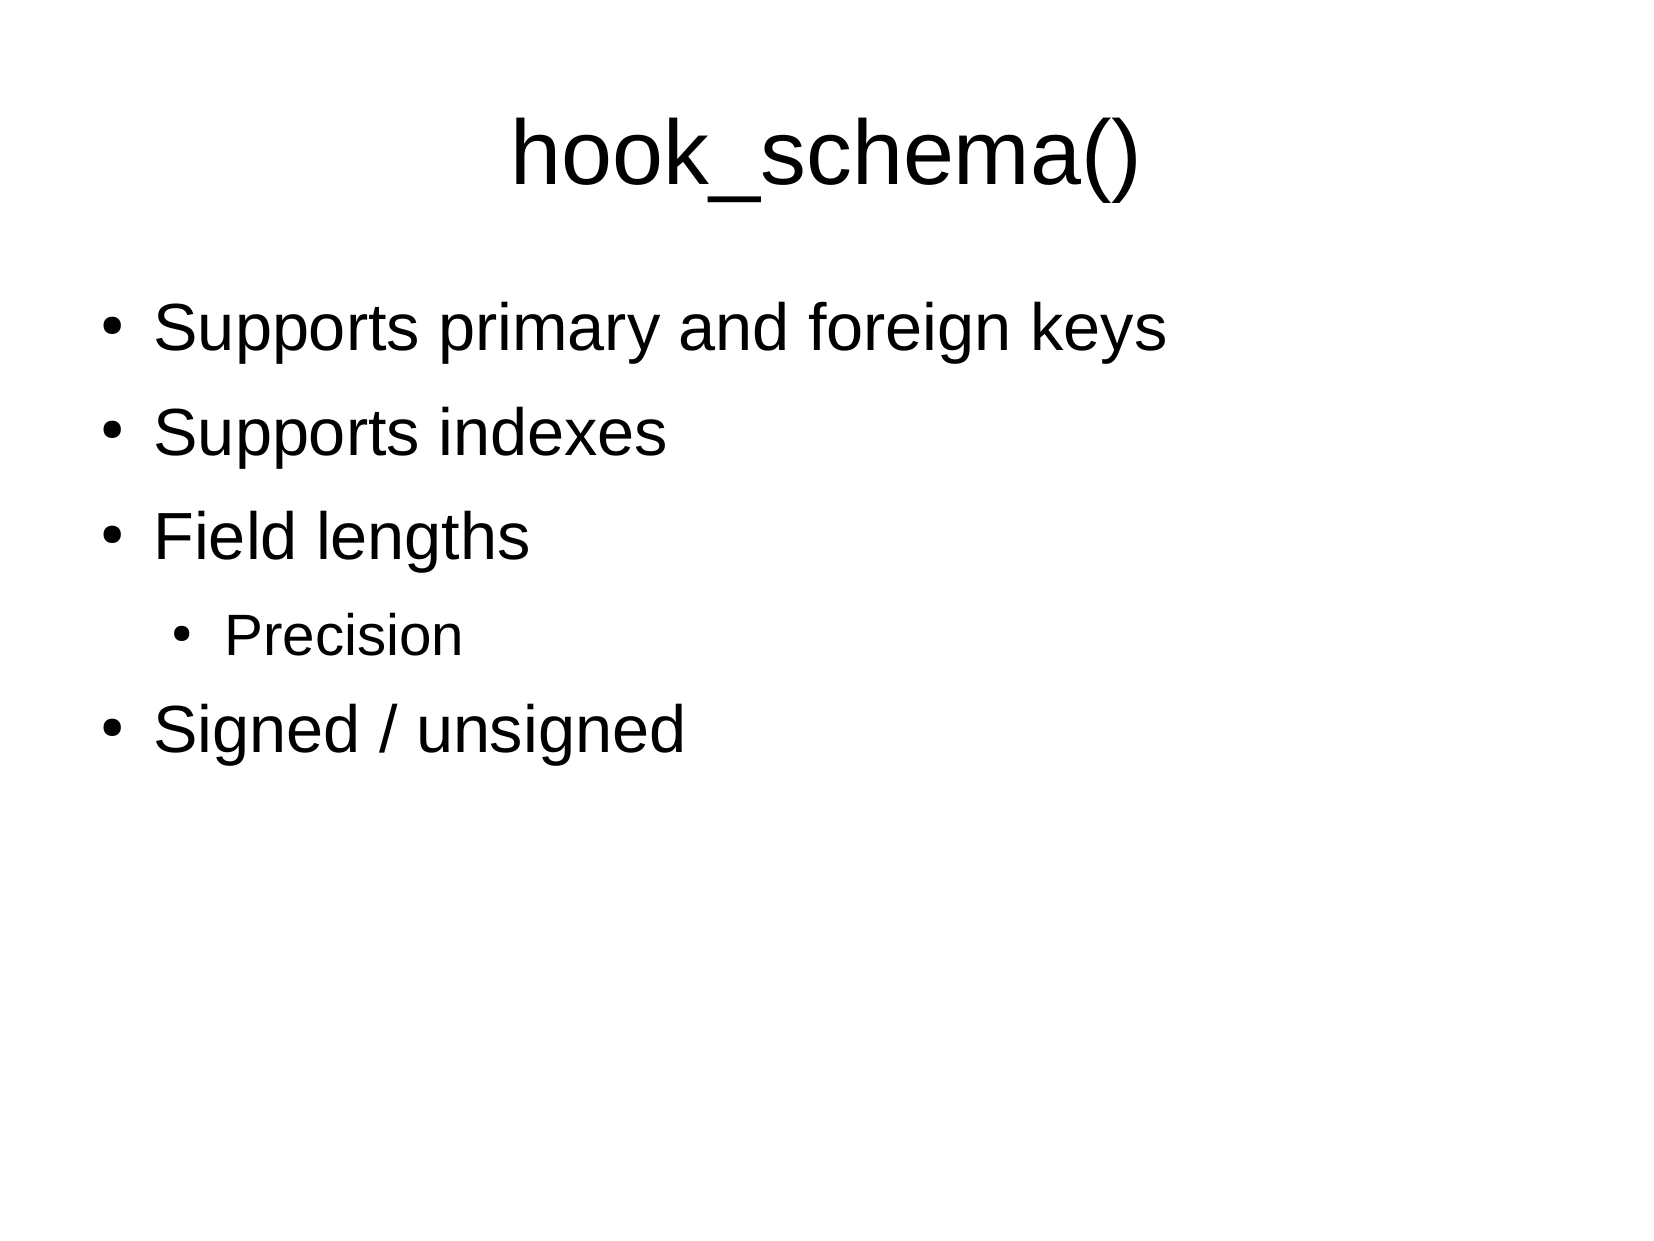

# hook_schema()
Supports primary and foreign keys
Supports indexes
Field lengths
Precision
Signed / unsigned